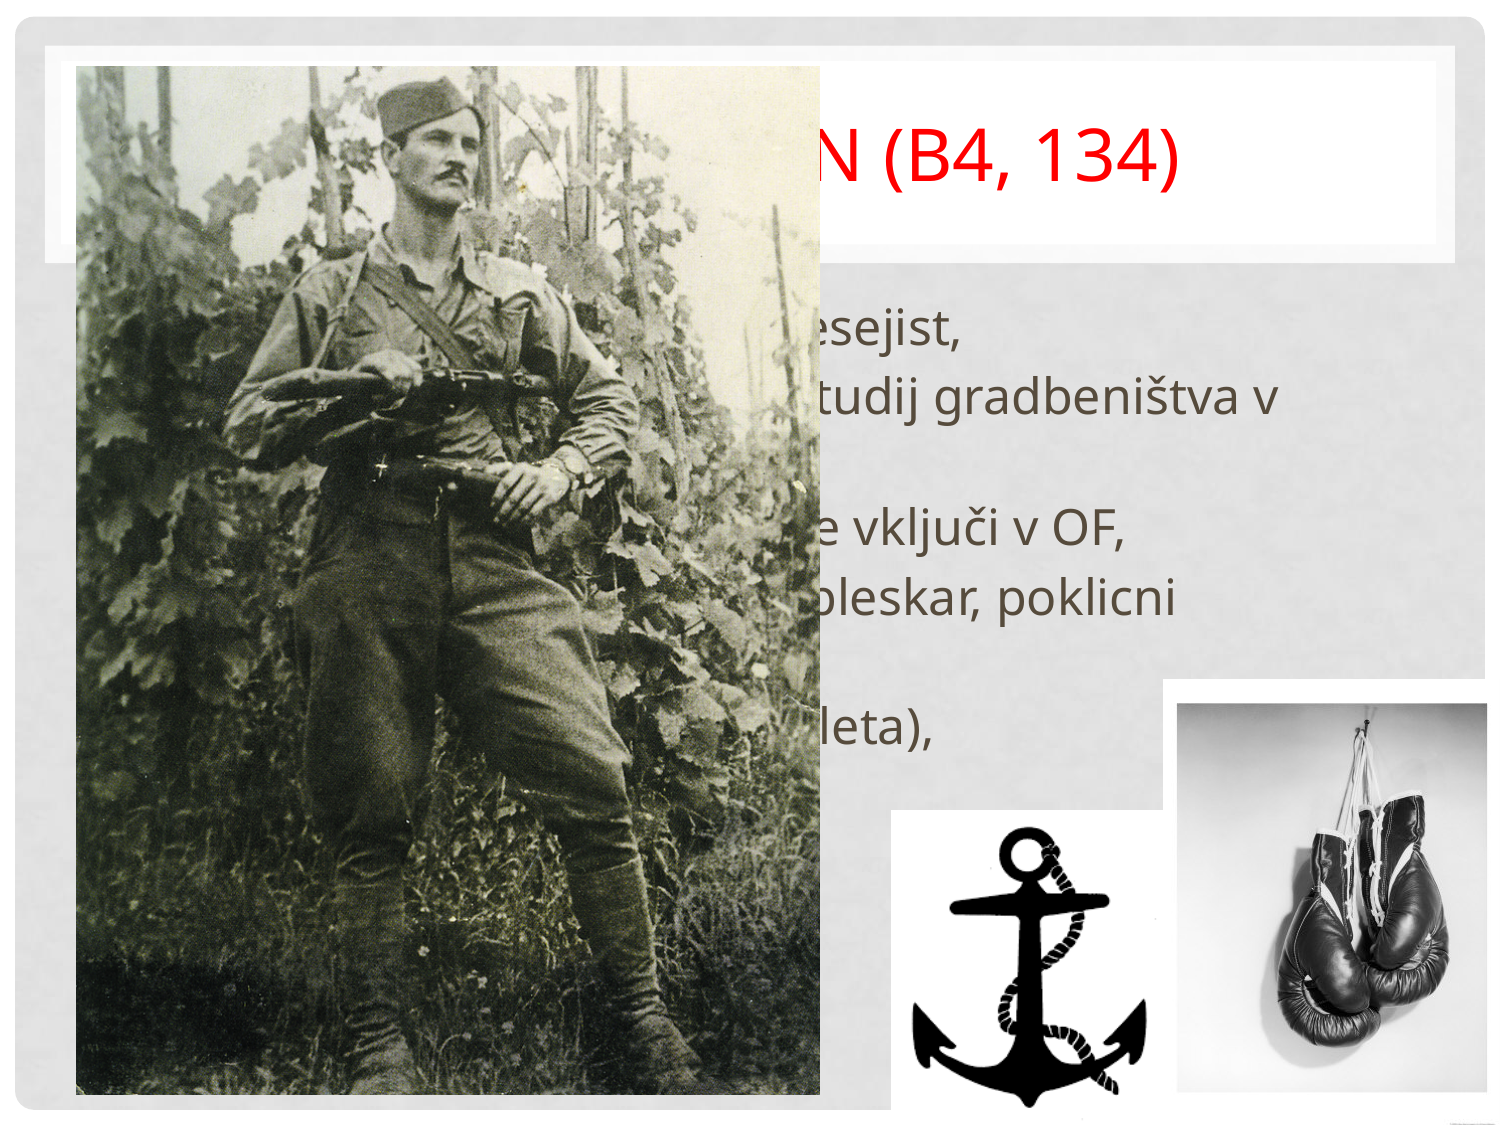

# Vitomil Zupan (B4, 134)
pisatelj, pesnik, dramatik in esejist,
konča gimnazijo in kasneje študij gradbeništva v Ljubljani,
med drugo svetovno vojno se vključi v OF,
razgibano življenje (mornar, pleskar, poklicni boksar...),
pri 18 letih aretiran (ruska ruleta),
ni maral slave,
Prešernova nagrada 1947
 in 1984.